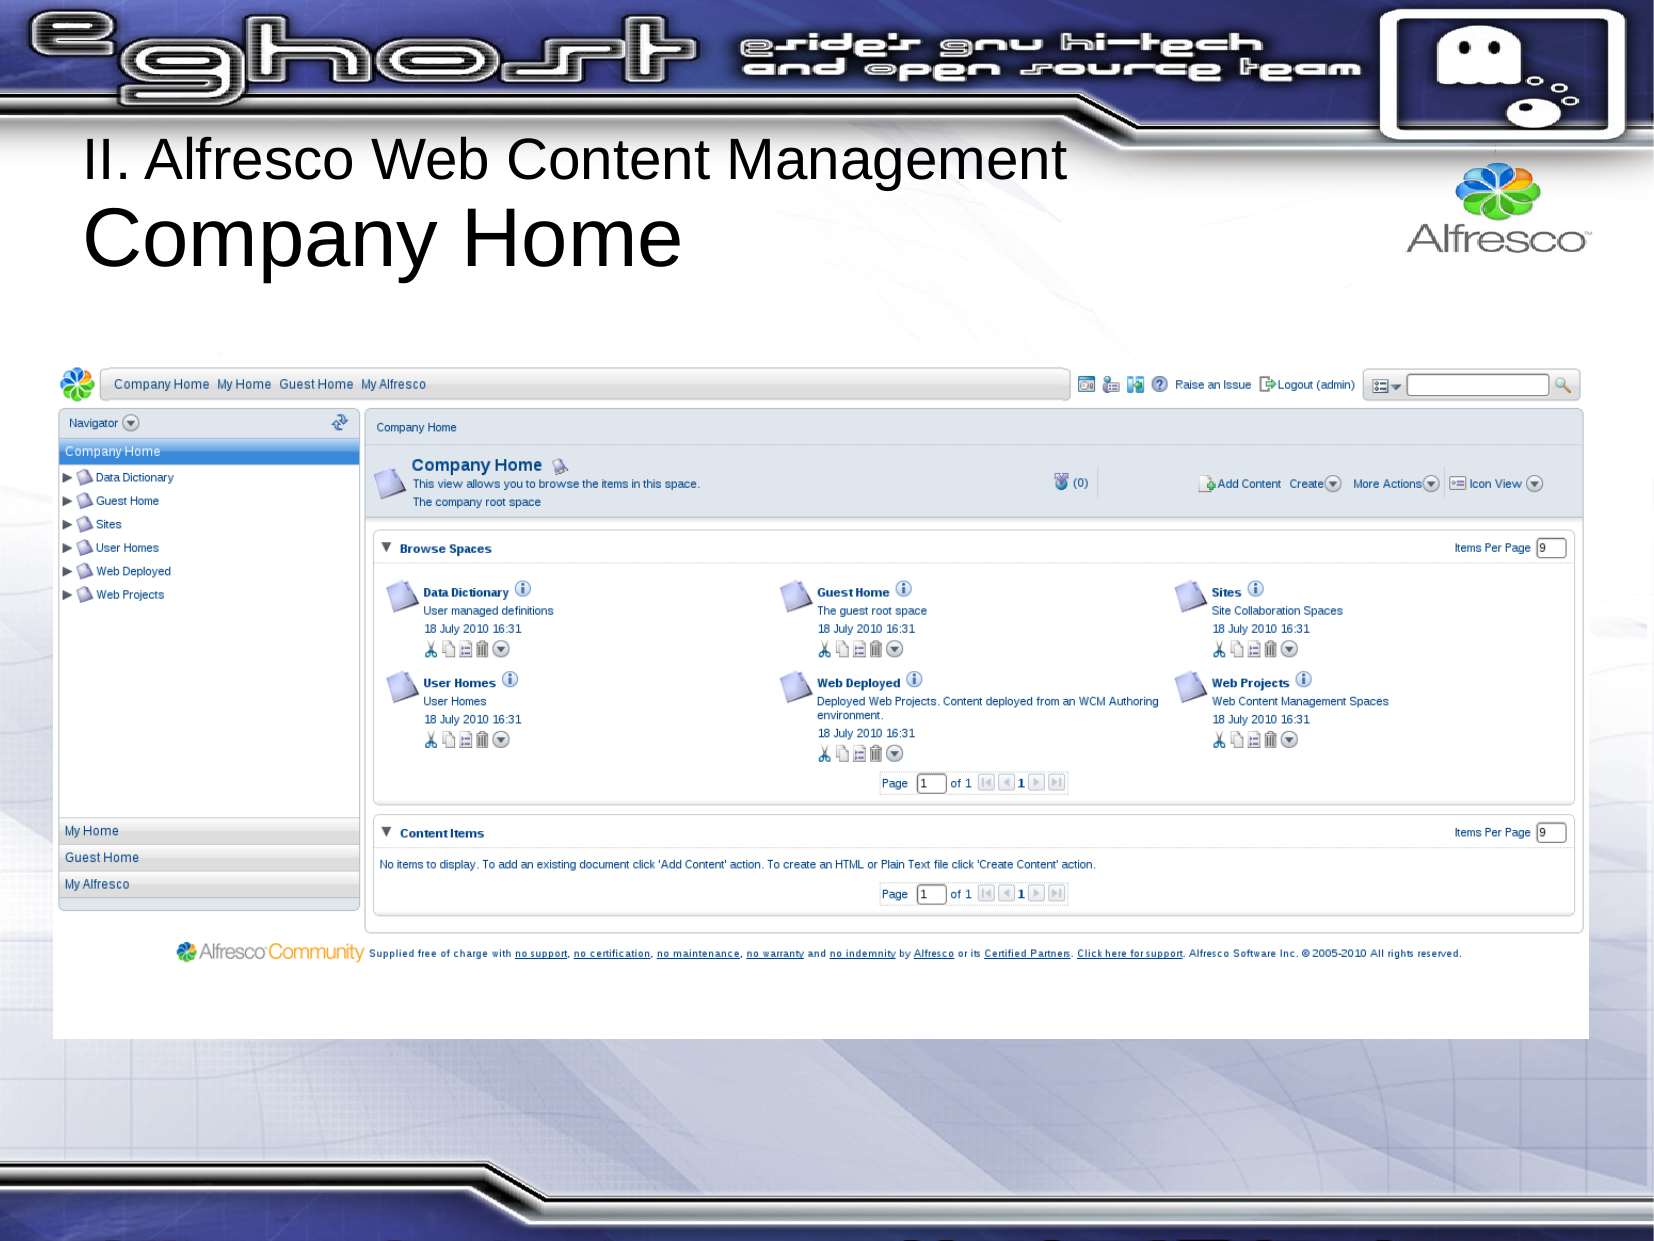

# II. Alfresco Web Content Management Company Home